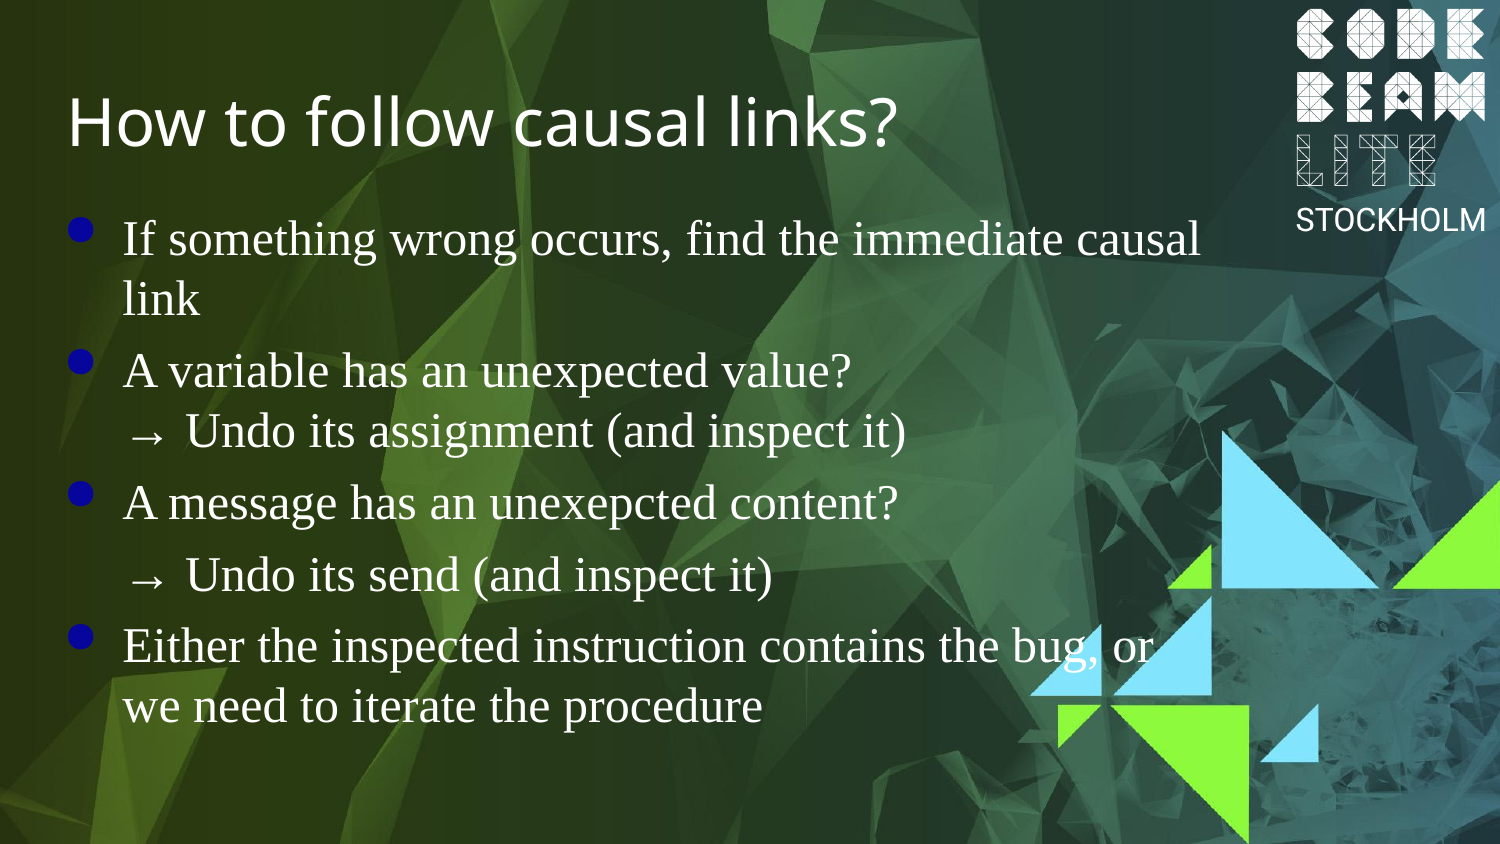

# How to follow causal links?
If something wrong occurs, find the immediate causal link
A variable has an unexpected value?
→ Undo its assignment (and inspect it)
A message has an unexepcted content?
→ Undo its send (and inspect it)
Either the inspected instruction contains the bug, or we need to iterate the procedure